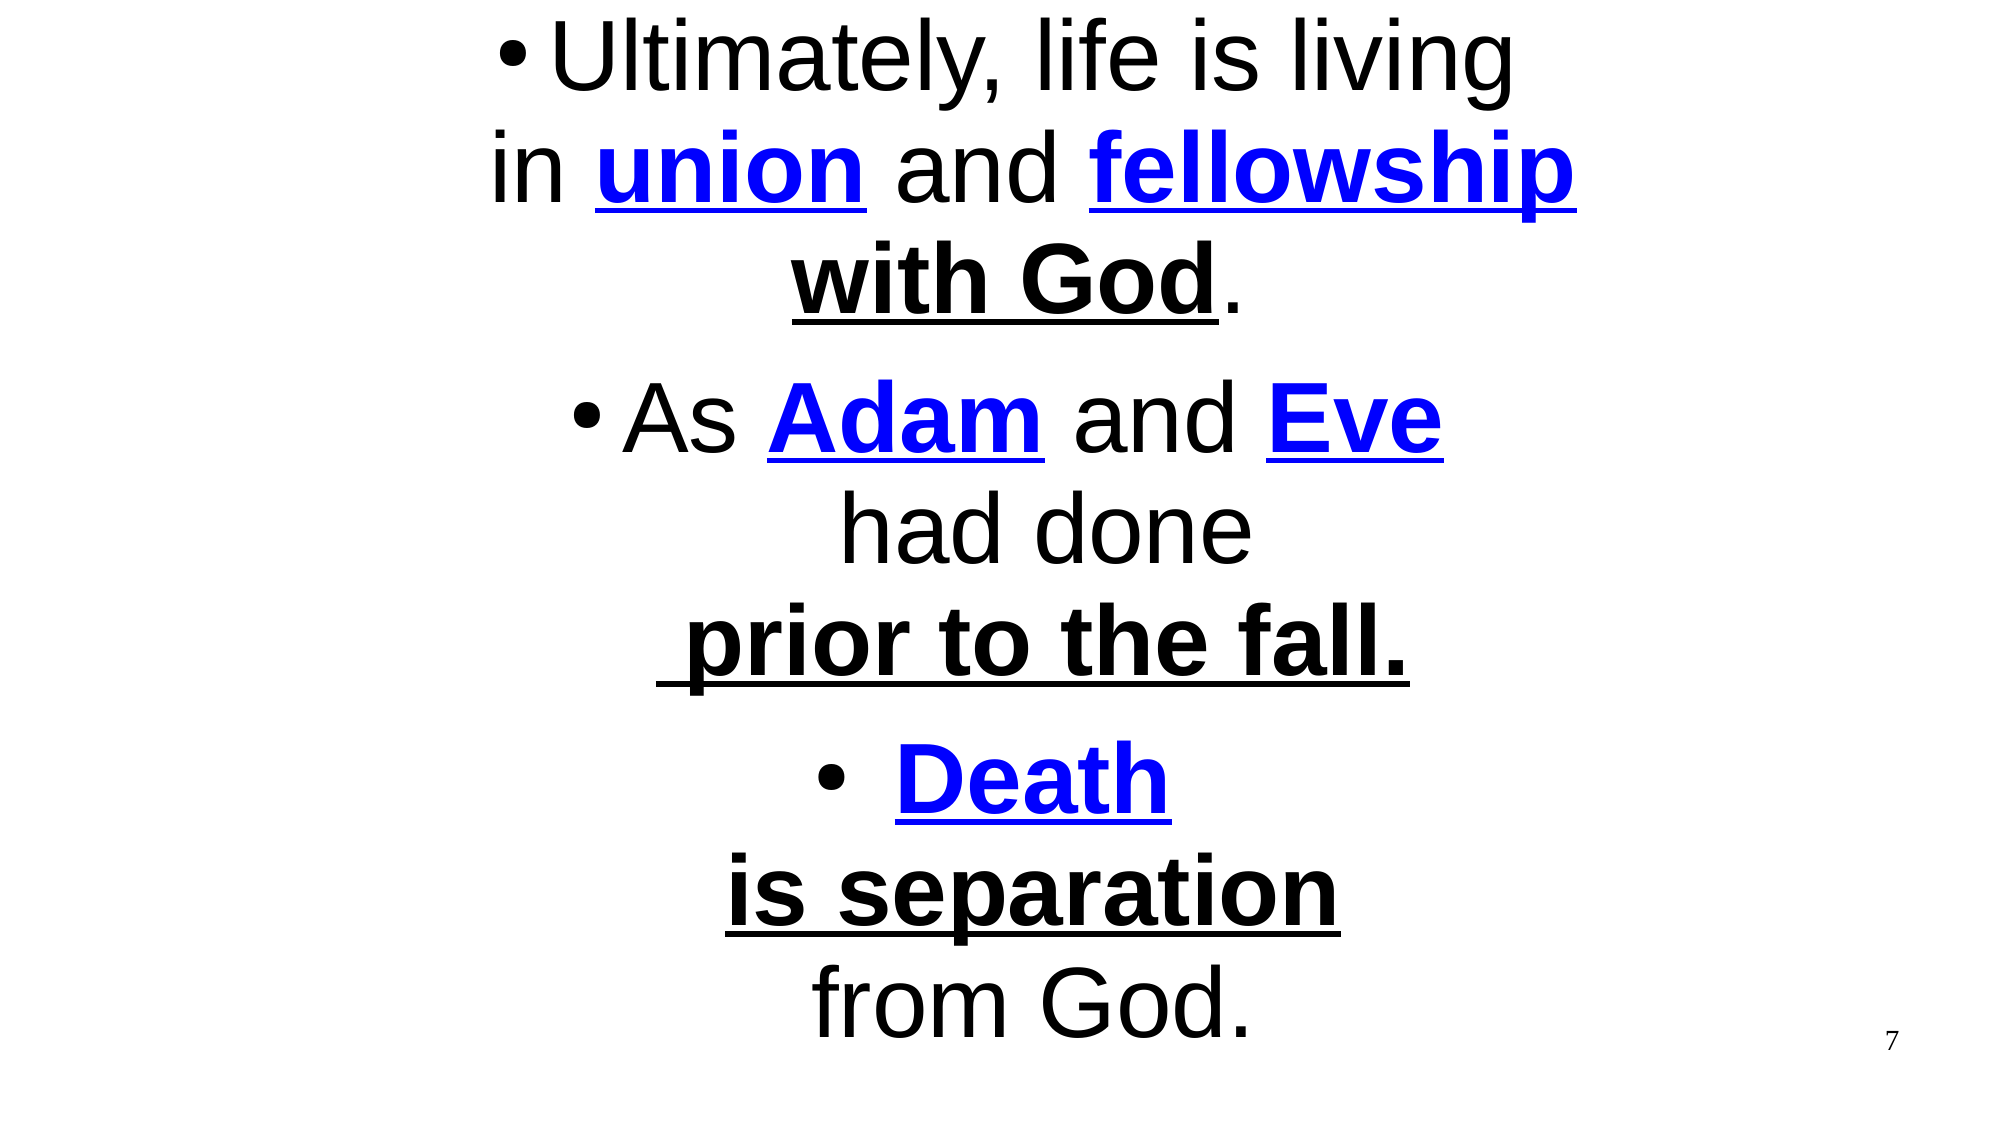

# Ultimately, life is living in union and fellowship with God.
As Adam and Eve
 had done
 prior to the fall.
 Death
is separation
 from God.
7